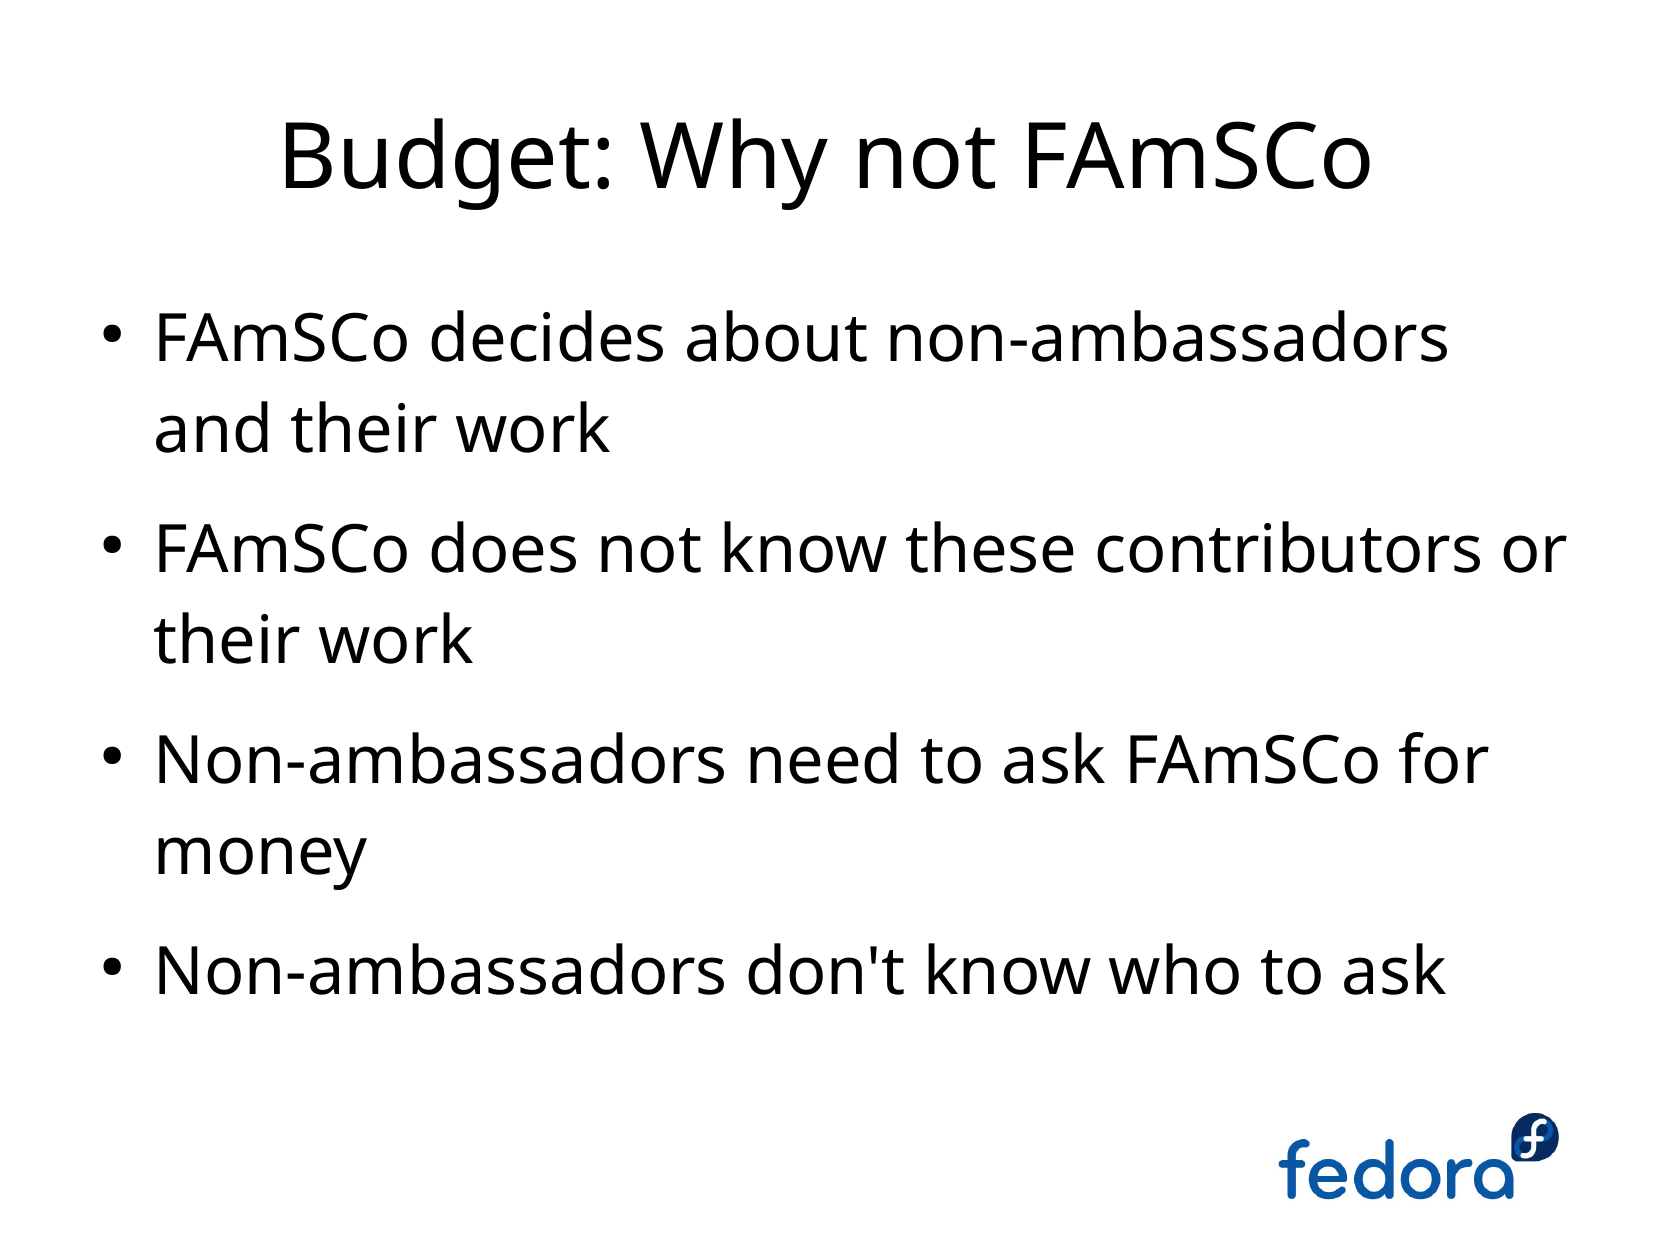

# Budget: Why not FAmSCo
FAmSCo decides about non-ambassadors and their work
FAmSCo does not know these contributors or their work
Non-ambassadors need to ask FAmSCo for money
Non-ambassadors don't know who to ask